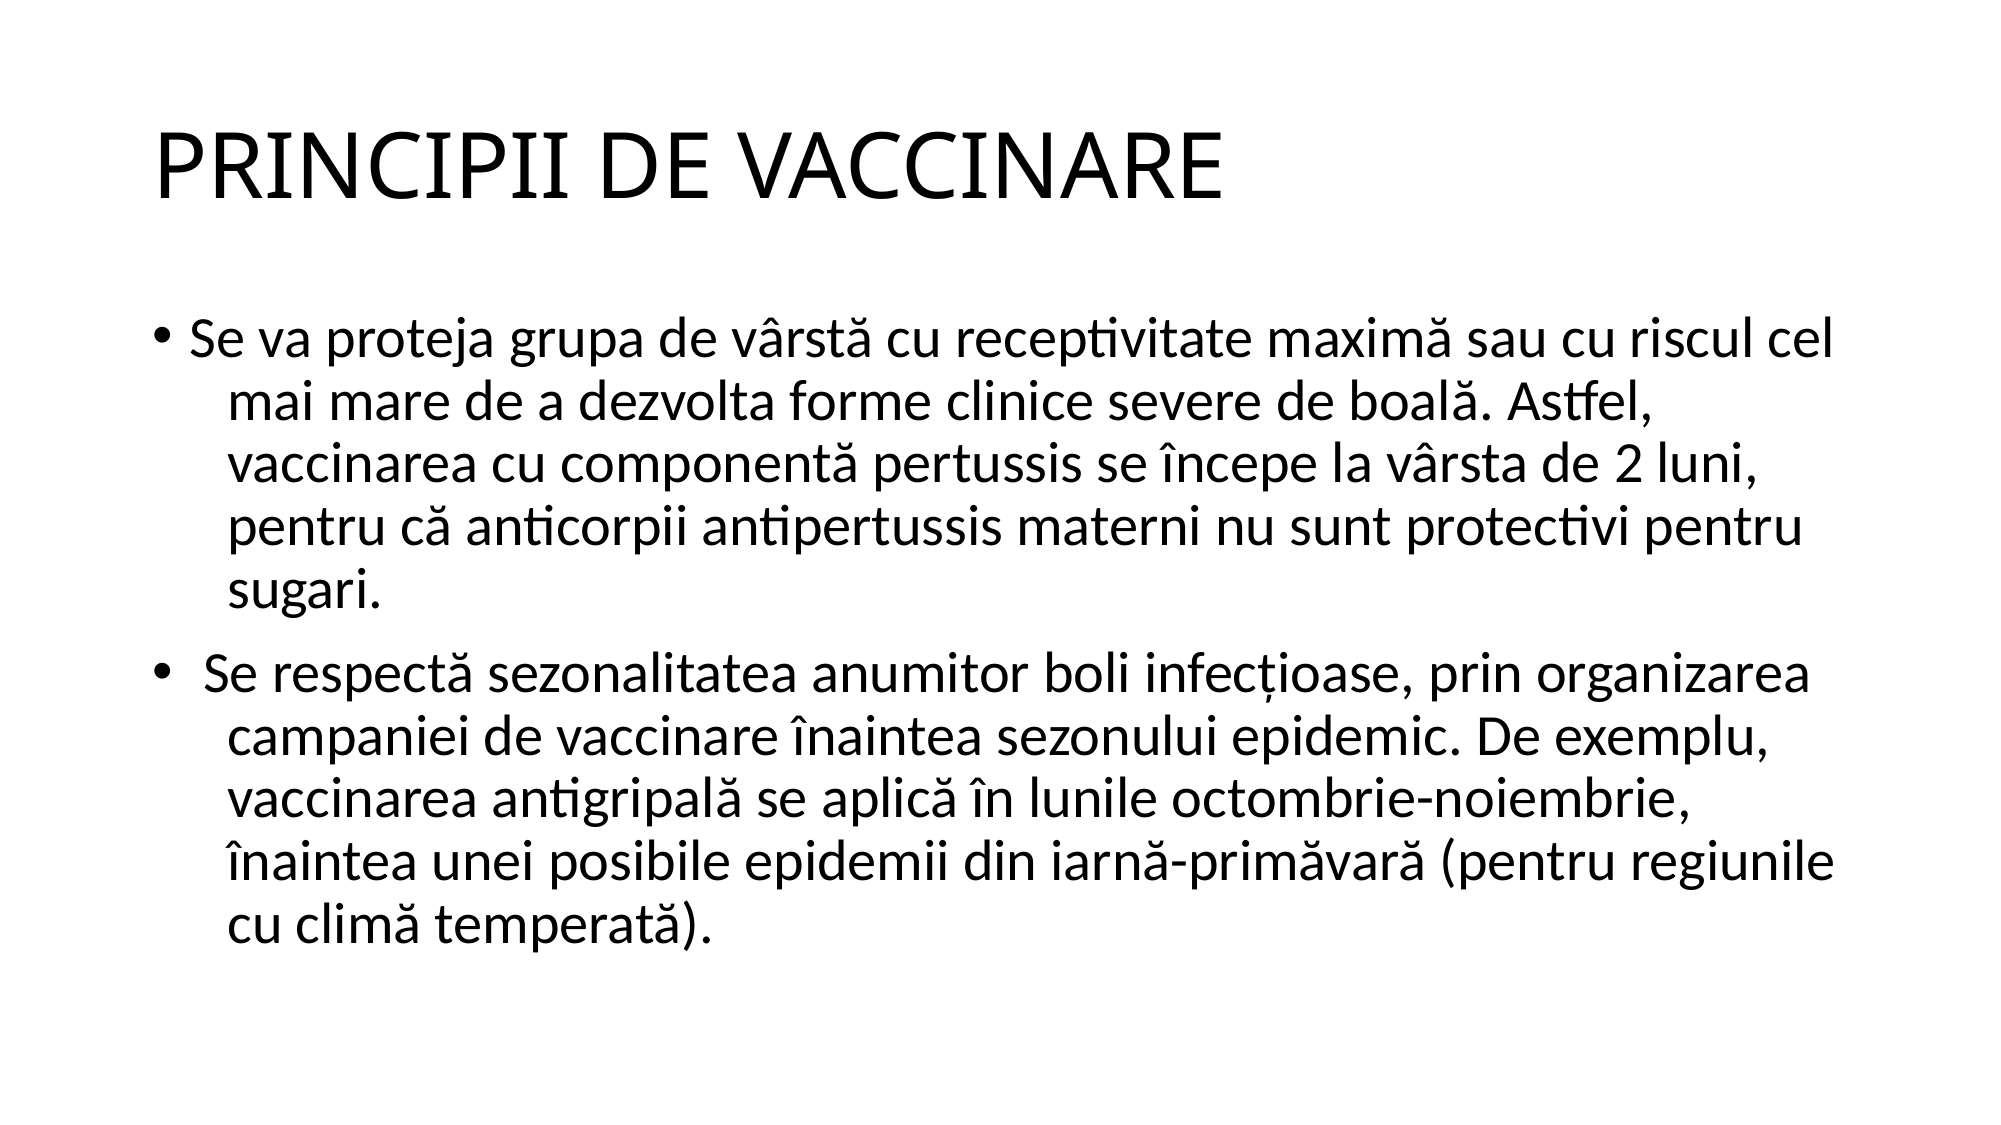

# PRINCIPII DE VACCINARE
Se va proteja grupa de vârstă cu receptivitate maximă sau cu riscul cel mai mare de a dezvolta forme clinice severe de boală. Astfel, vaccinarea cu componentă pertussis se începe la vârsta de 2 luni, pentru că anticorpii antipertussis materni nu sunt protectivi pentru sugari.
 Se respectă sezonalitatea anumitor boli infecţioase, prin organizarea campaniei de vaccinare înaintea sezonului epidemic. De exemplu, vaccinarea antigripală se aplică în lunile octombrie-noiembrie, înaintea unei posibile epidemii din iarnă-primăvară (pentru regiunile cu climă temperată).